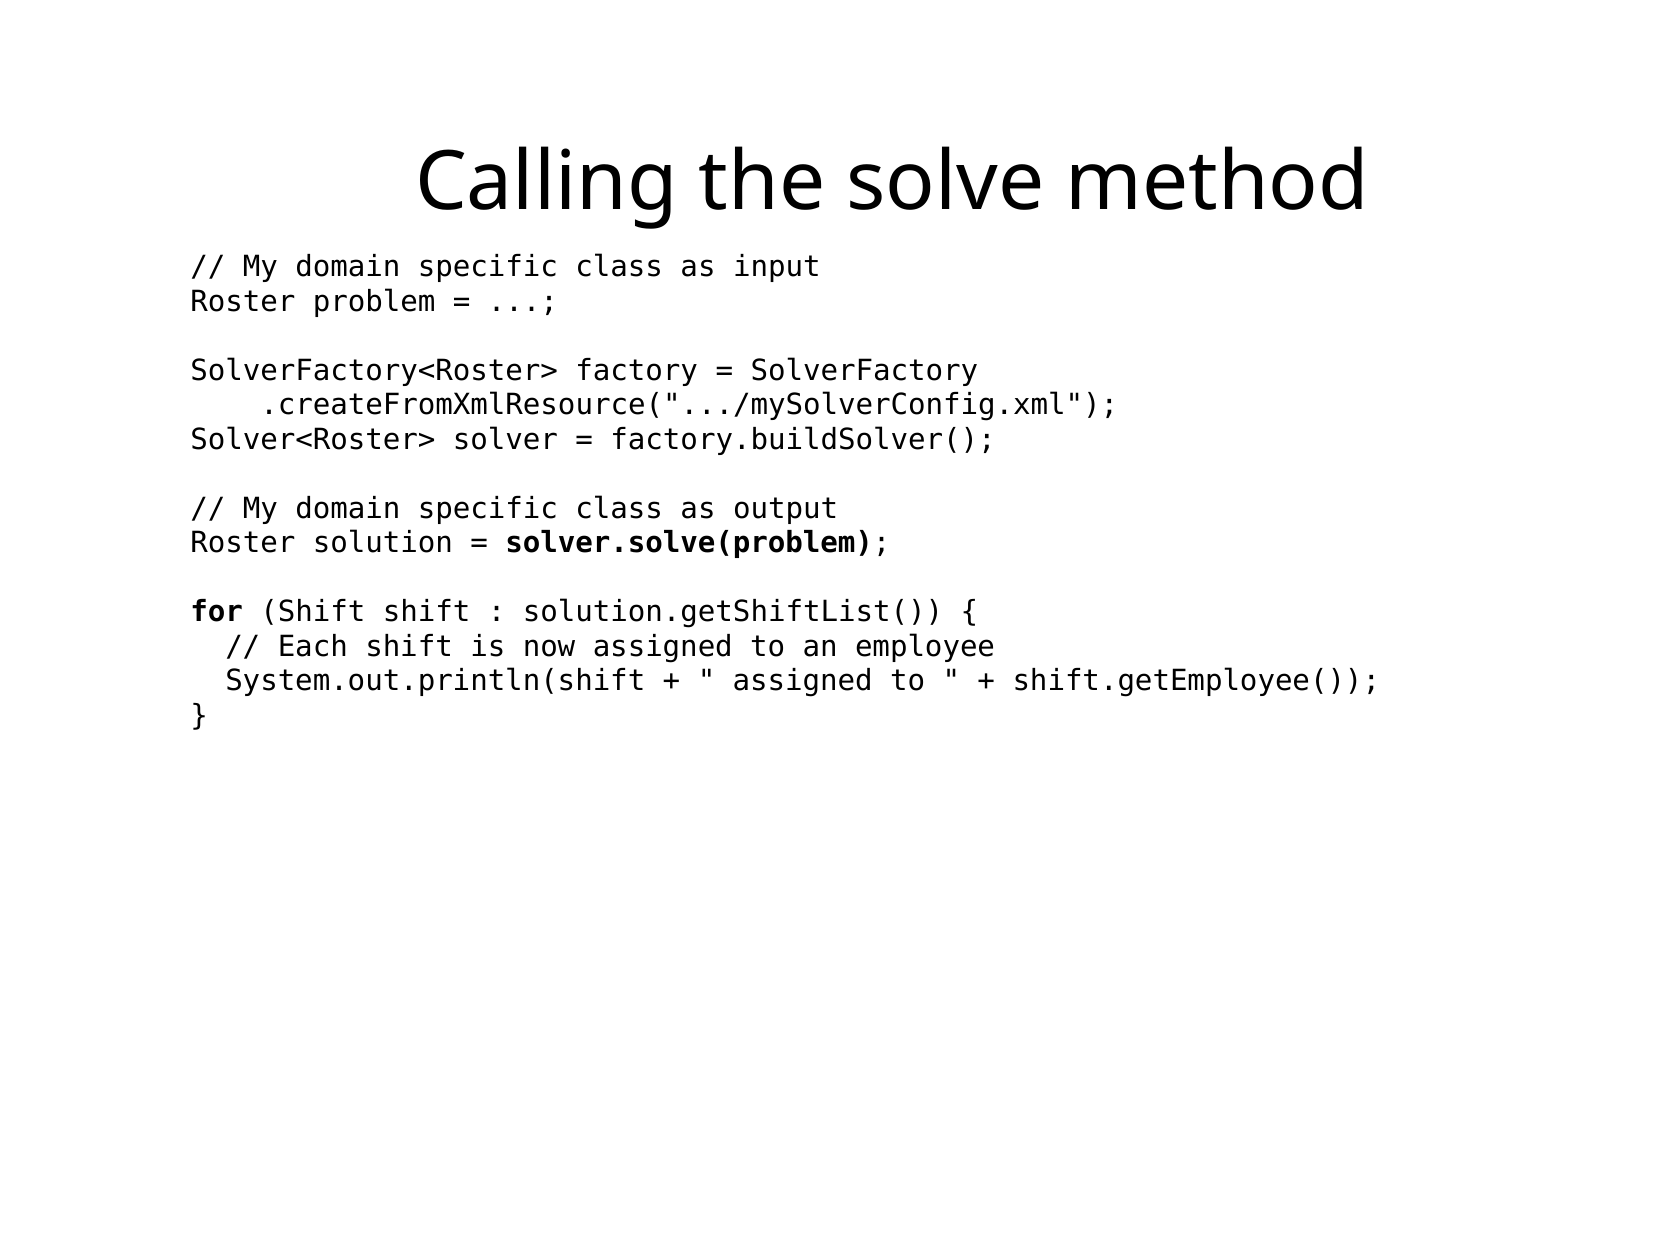

Calling the solve method
// My domain specific class as input
Roster problem = ...;
SolverFactory<Roster> factory = SolverFactory
 .createFromXmlResource(".../mySolverConfig.xml");
Solver<Roster> solver = factory.buildSolver();
// My domain specific class as output
Roster solution = solver.solve(problem);
for (Shift shift : solution.getShiftList()) {
 // Each shift is now assigned to an employee
 System.out.println(shift + " assigned to " + shift.getEmployee());
}